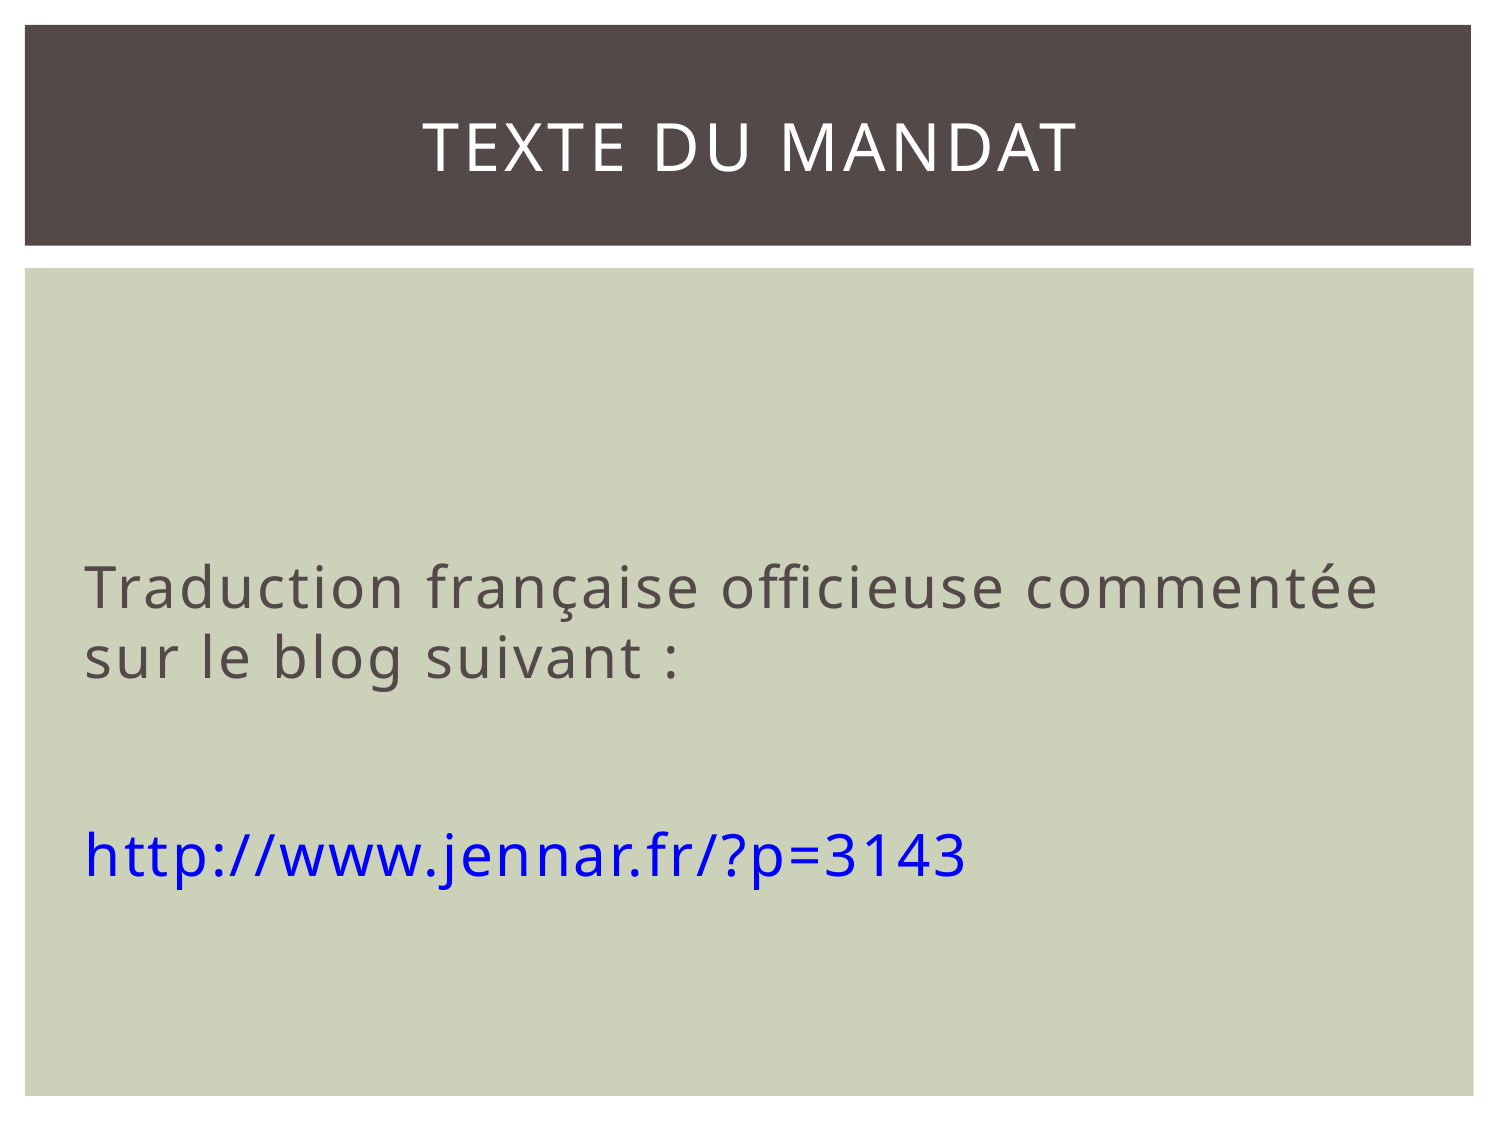

TEXTE DU MANDAT
# Traduction française officieuse commentée sur le blog suivant :
http://www.jennar.fr/?p=3143